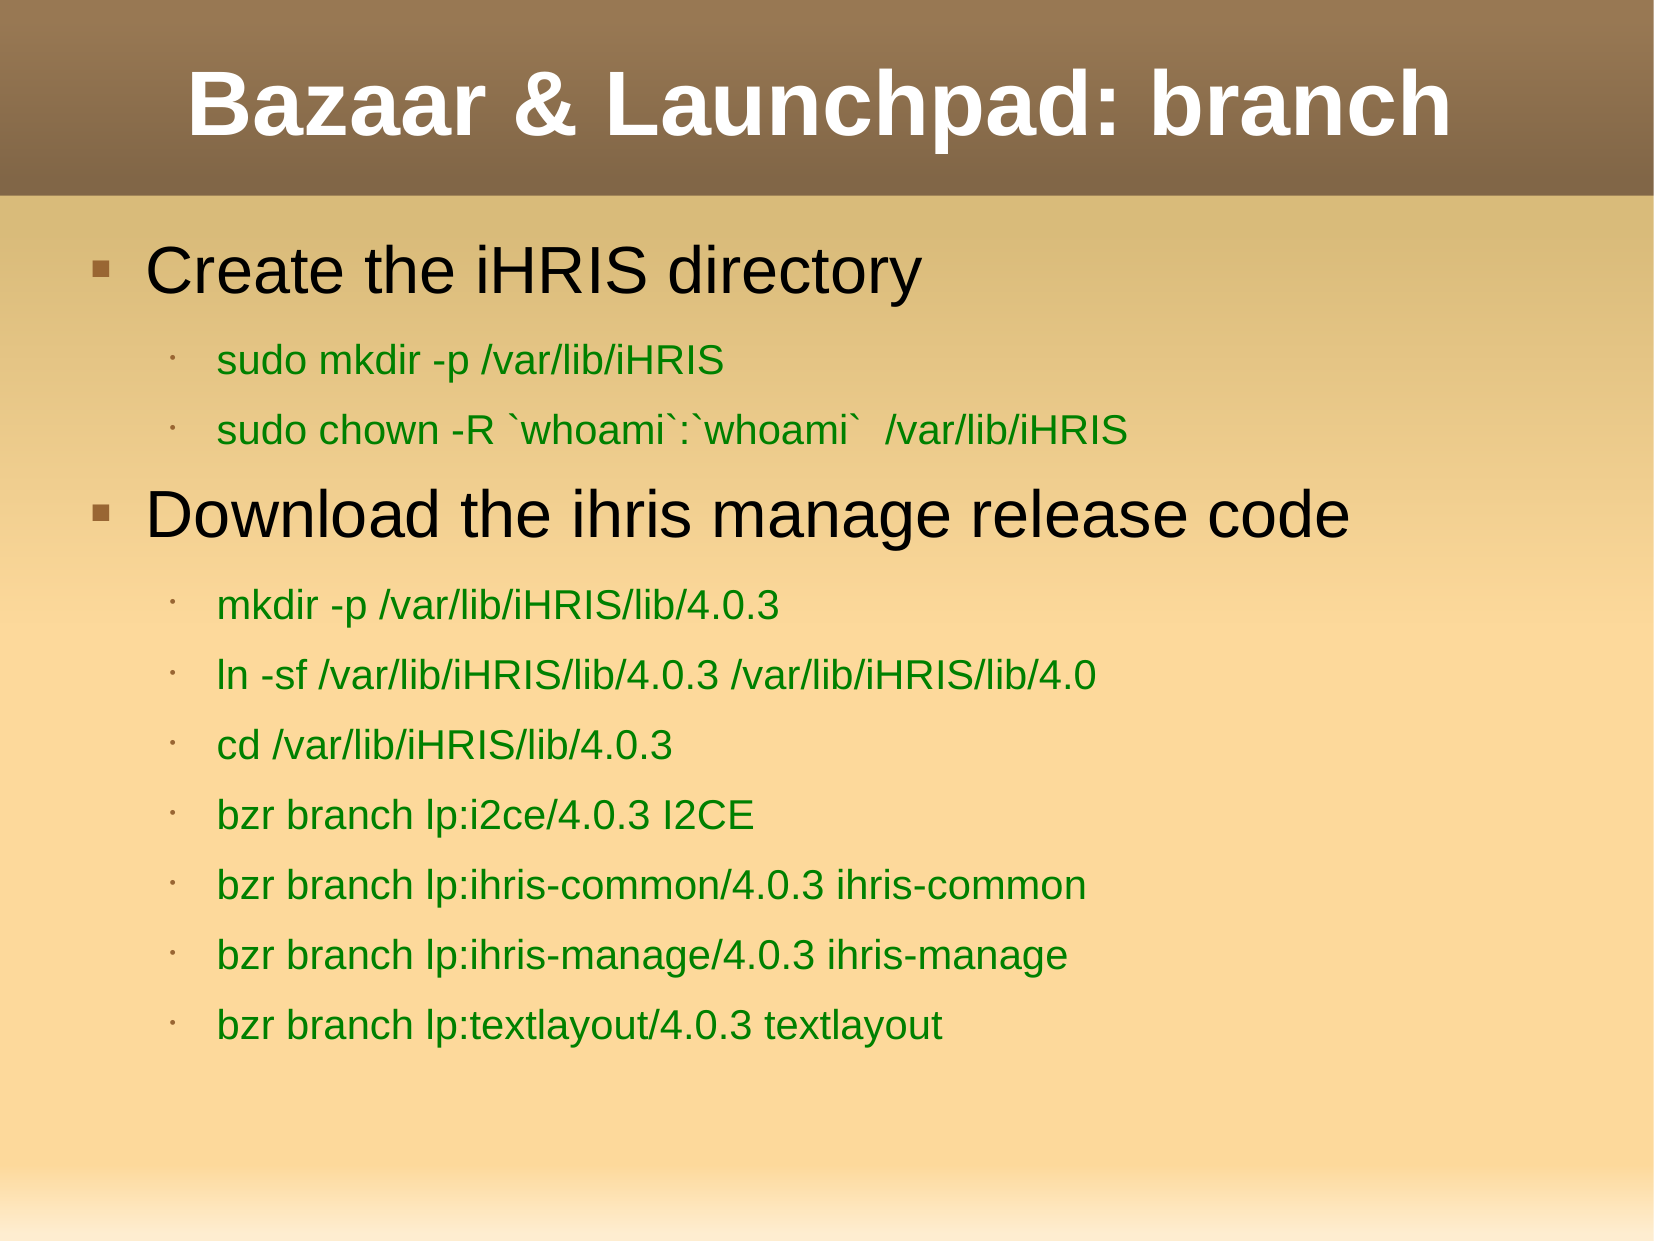

# Bazaar & Launchpad: branch
Create the iHRIS directory
sudo mkdir -p /var/lib/iHRIS
sudo chown -R `whoami`:`whoami` /var/lib/iHRIS
Download the ihris manage release code
mkdir -p /var/lib/iHRIS/lib/4.0.3
ln -sf /var/lib/iHRIS/lib/4.0.3 /var/lib/iHRIS/lib/4.0
cd /var/lib/iHRIS/lib/4.0.3
bzr branch lp:i2ce/4.0.3 I2CE
bzr branch lp:ihris-common/4.0.3 ihris-common
bzr branch lp:ihris-manage/4.0.3 ihris-manage
bzr branch lp:textlayout/4.0.3 textlayout